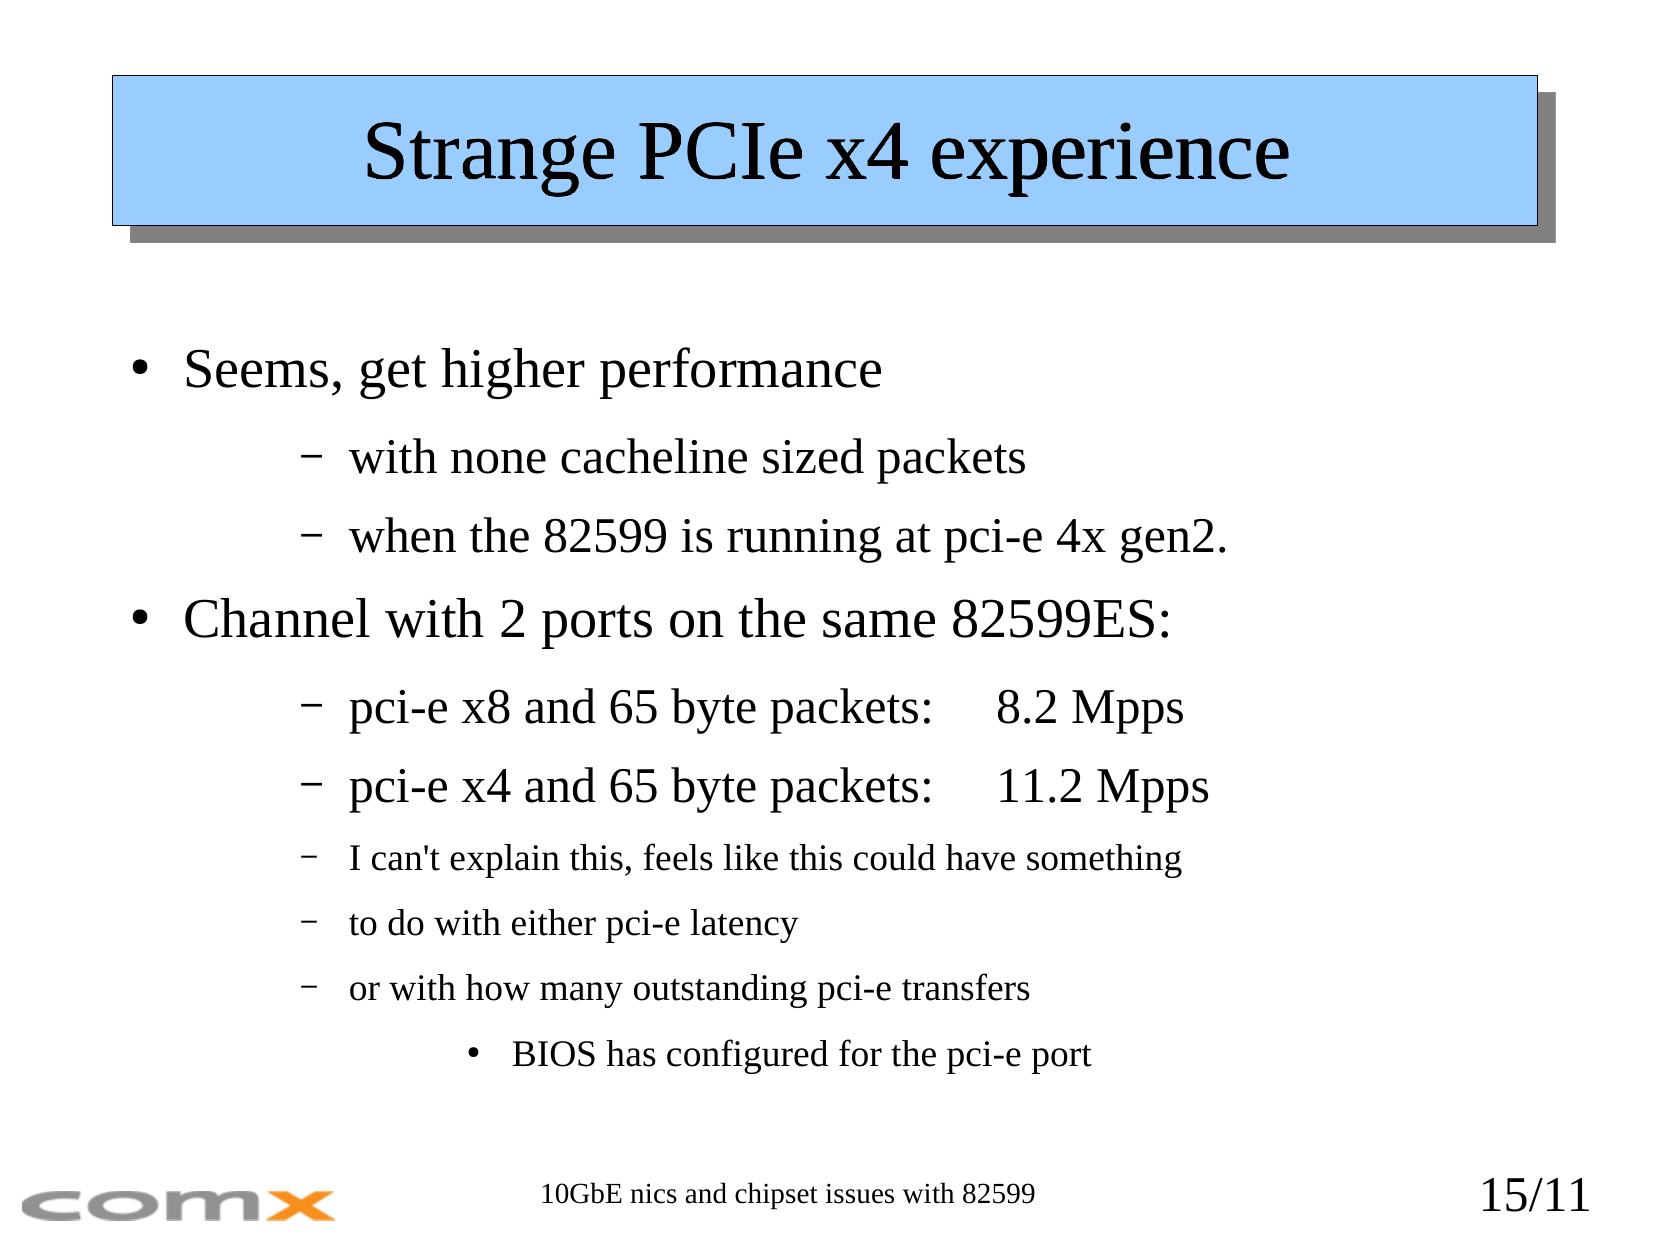

# Strange PCIe x4 experience
Seems, get higher performance
with none cacheline sized packets
when the 82599 is running at pci-e 4x gen2.
Channel with 2 ports on the same 82599ES:
pci-e x8 and 65 byte packets:	8.2 Mpps
pci-e x4 and 65 byte packets:	11.2 Mpps
I can't explain this, feels like this could have something
to do with either pci-e latency
or with how many outstanding pci-e transfers
 BIOS has configured for the pci-e port